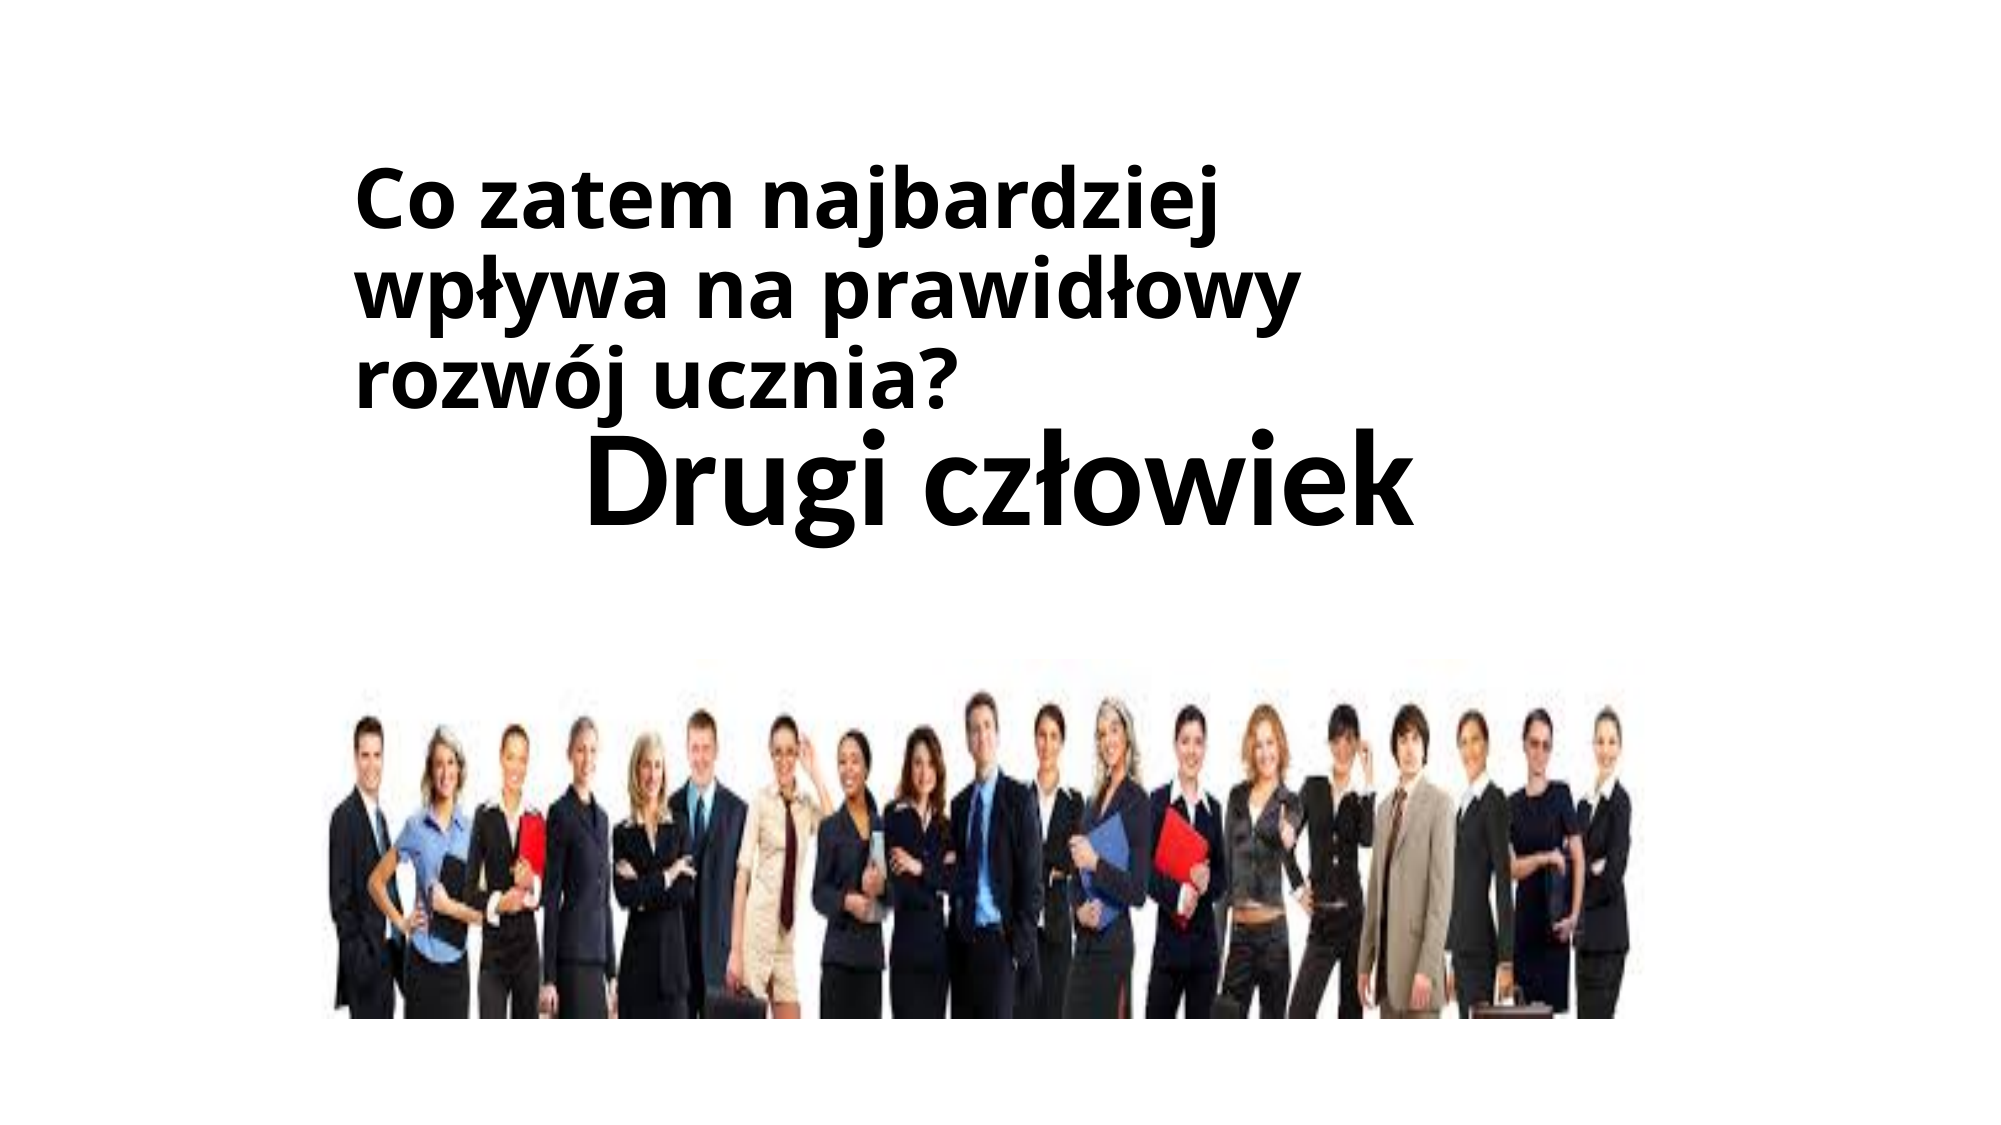

# Co zatem najbardziej wpływa na prawidłowy rozwój ucznia?
Drugi człowiek